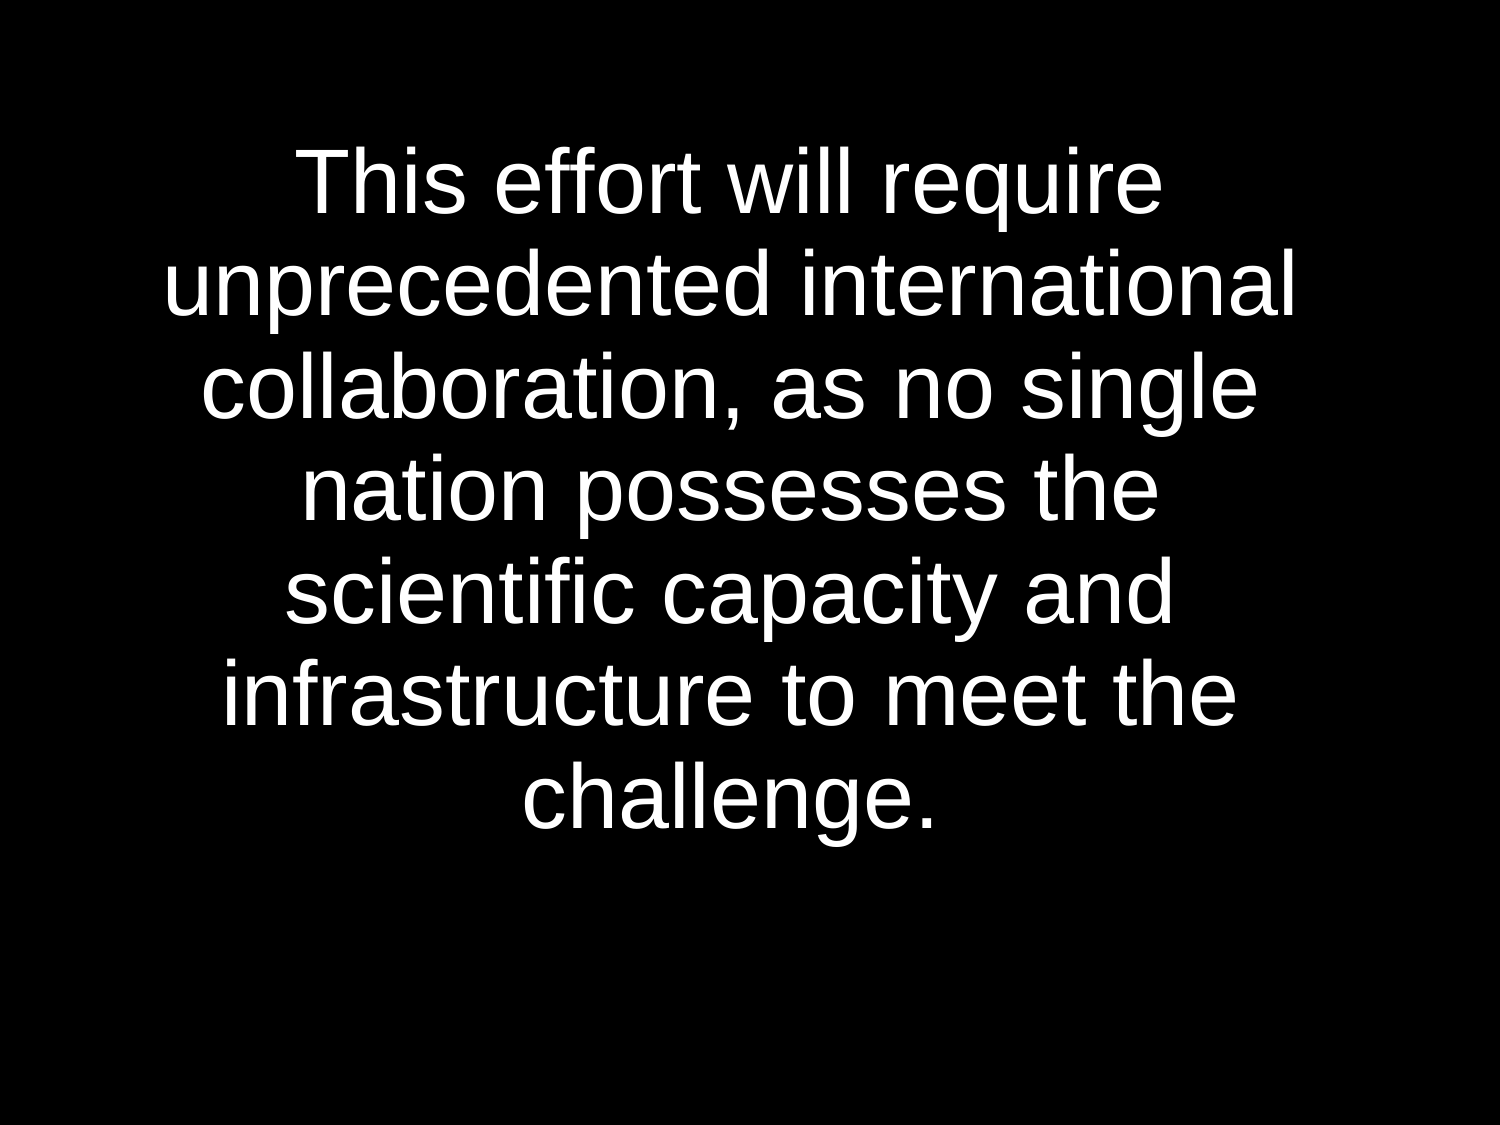

This effort will require unprecedented international collaboration, as no single nation possesses the scientific capacity and infrastructure to meet the challenge.